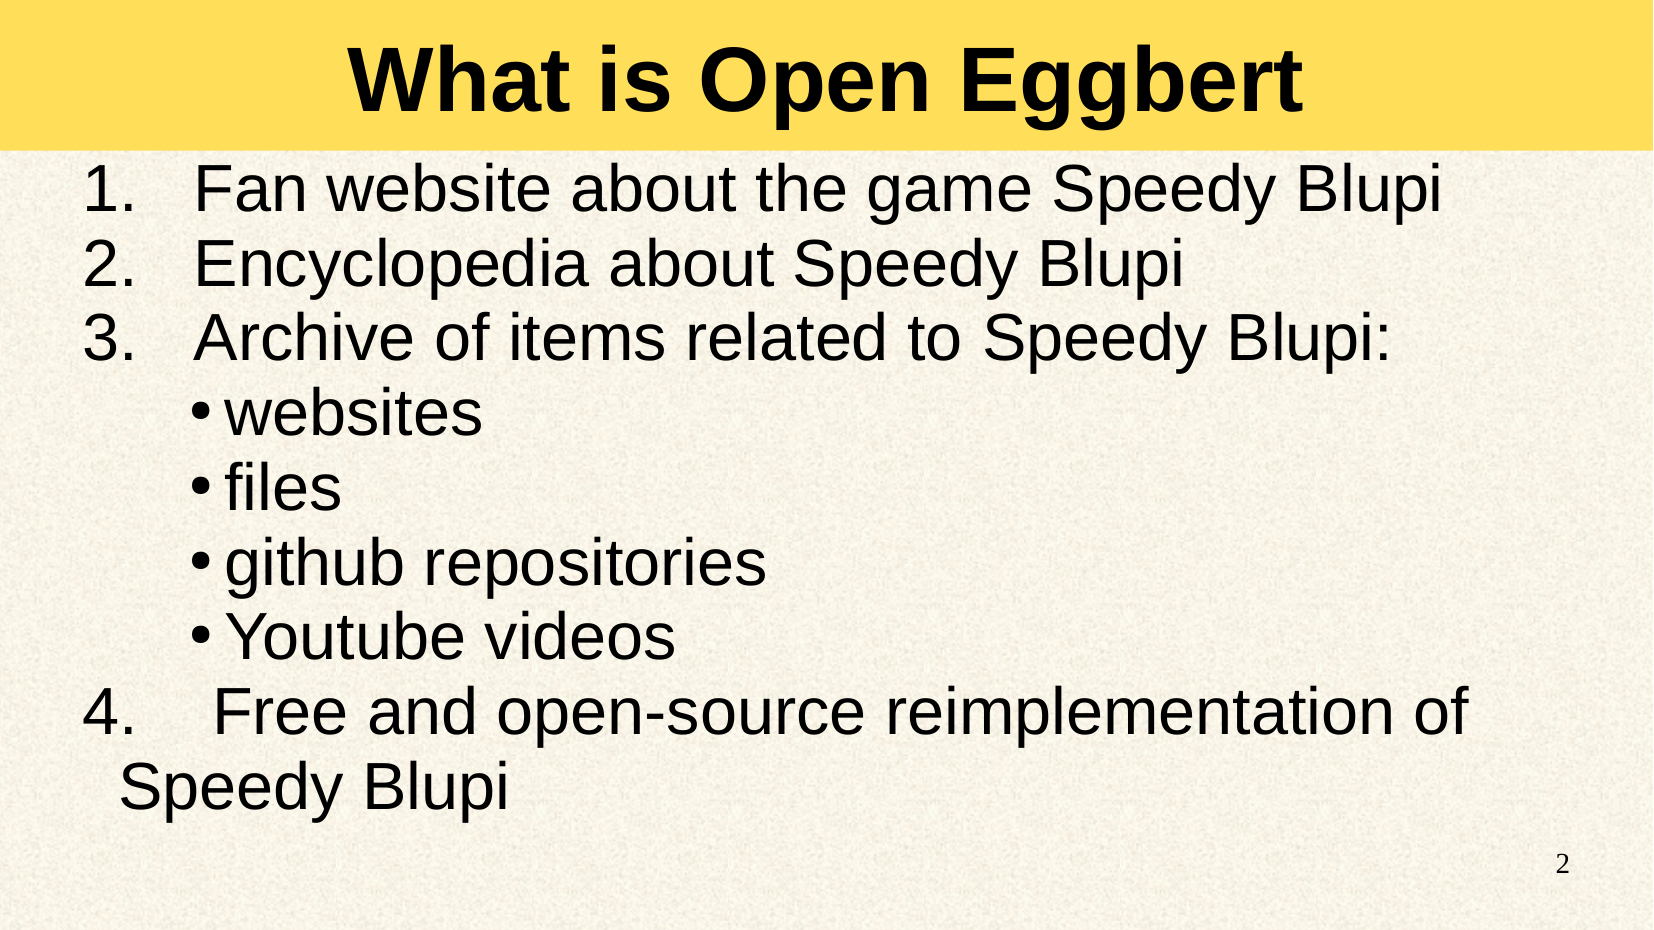

# What is Open Eggbert
 Fan website about the game Speedy Blupi
 Encyclopedia about Speedy Blupi
 Archive of items related to Speedy Blupi:
websites
files
github repositories
Youtube videos
 Free and open-source reimplementation of Speedy Blupi
2